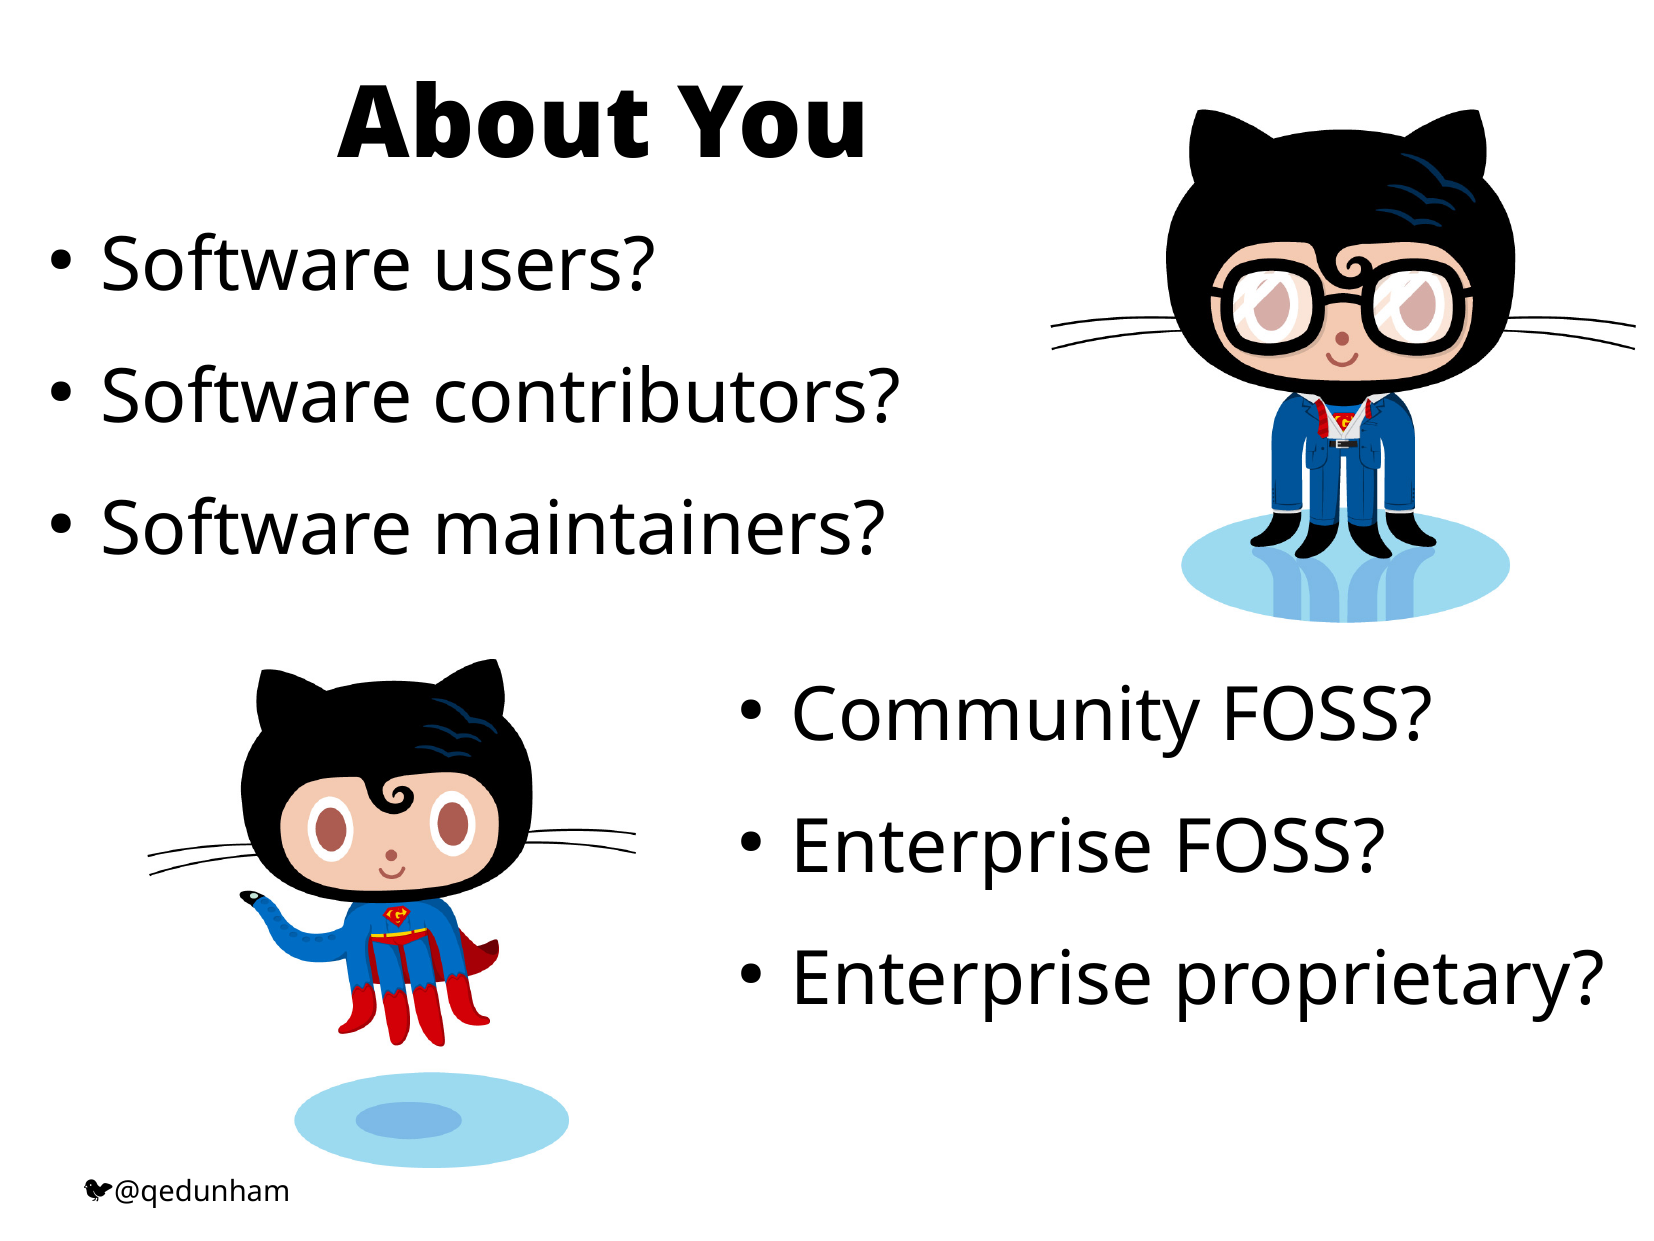

# About You
Software users?
Software contributors?
Software maintainers?
Community FOSS?
Enterprise FOSS?
Enterprise proprietary?